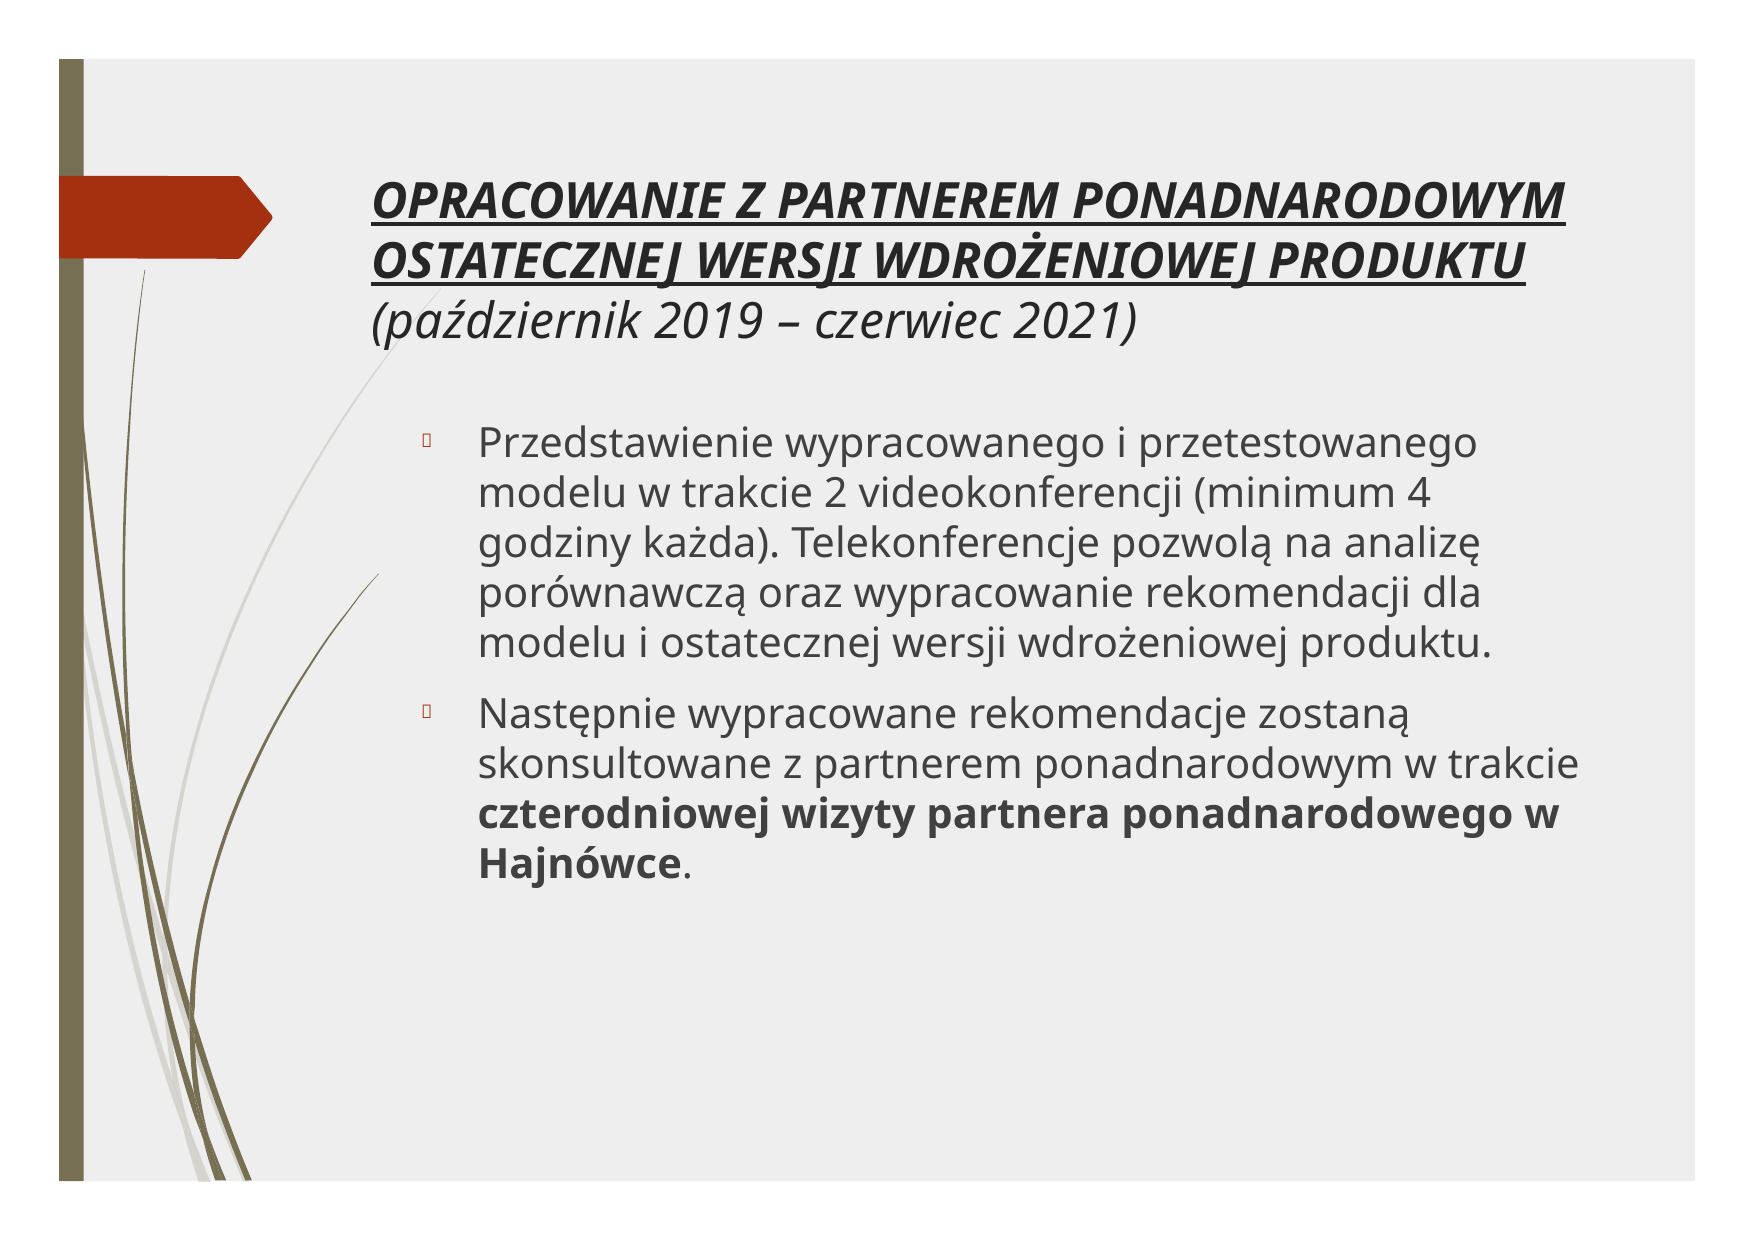

# OPRACOWANIE Z PARTNEREM PONADNARODOWYM OSTATECZNEJ WERSJI WDROŻENIOWEJ PRODUKTU (październik 2019 – czerwiec 2021)
Przedstawienie wypracowanego i przetestowanego modelu w trakcie 2 videokonferencji (minimum 4 godziny każda). Telekonferencje pozwolą na analizę porównawczą oraz wypracowanie rekomendacji dla modelu i ostatecznej wersji wdrożeniowej produktu.
Następnie wypracowane rekomendacje zostaną skonsultowane z partnerem ponadnarodowym w trakcie czterodniowej wizyty partnera ponadnarodowego w Hajnówce.